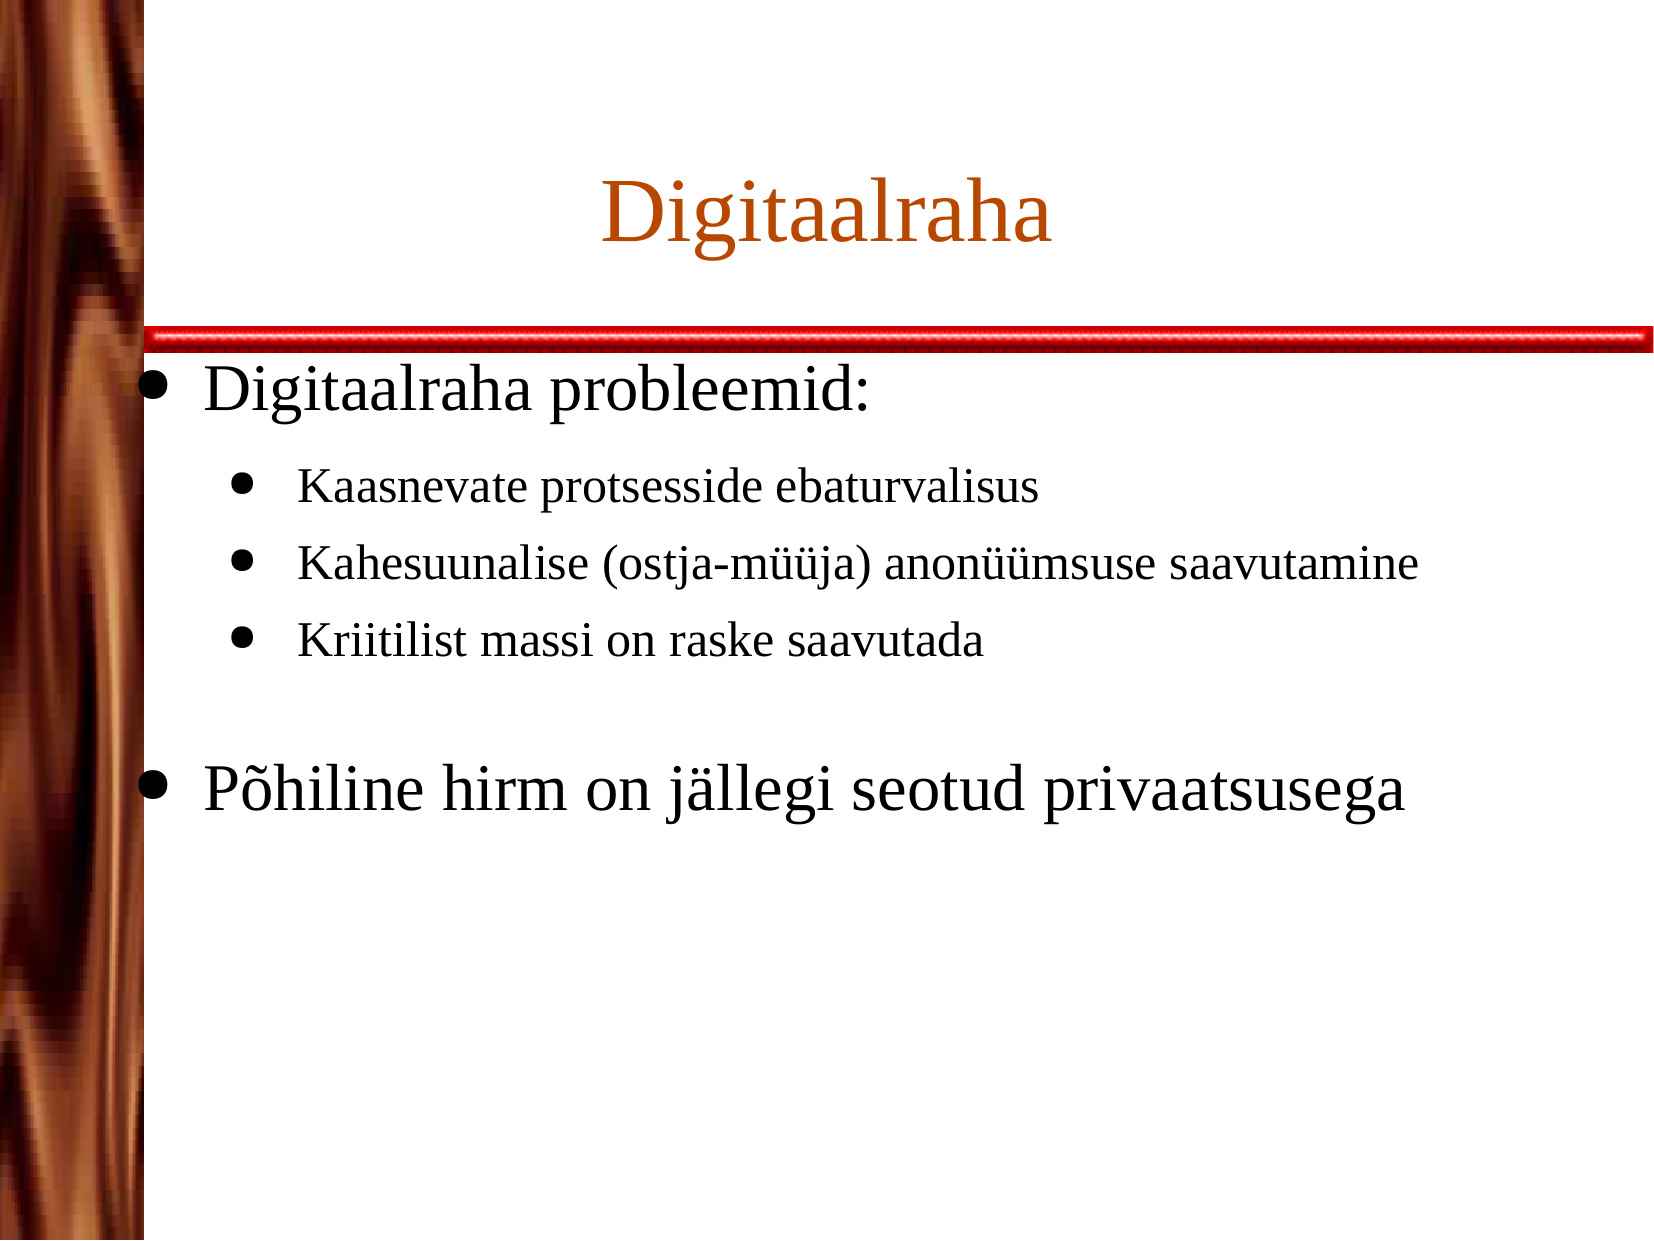

# Digitaalraha
Digitaalraha probleemid:
Kaasnevate protsesside ebaturvalisus
Kahesuunalise (ostja-müüja) anonüümsuse saavutamine
Kriitilist massi on raske saavutada
Põhiline hirm on jällegi seotud privaatsusega